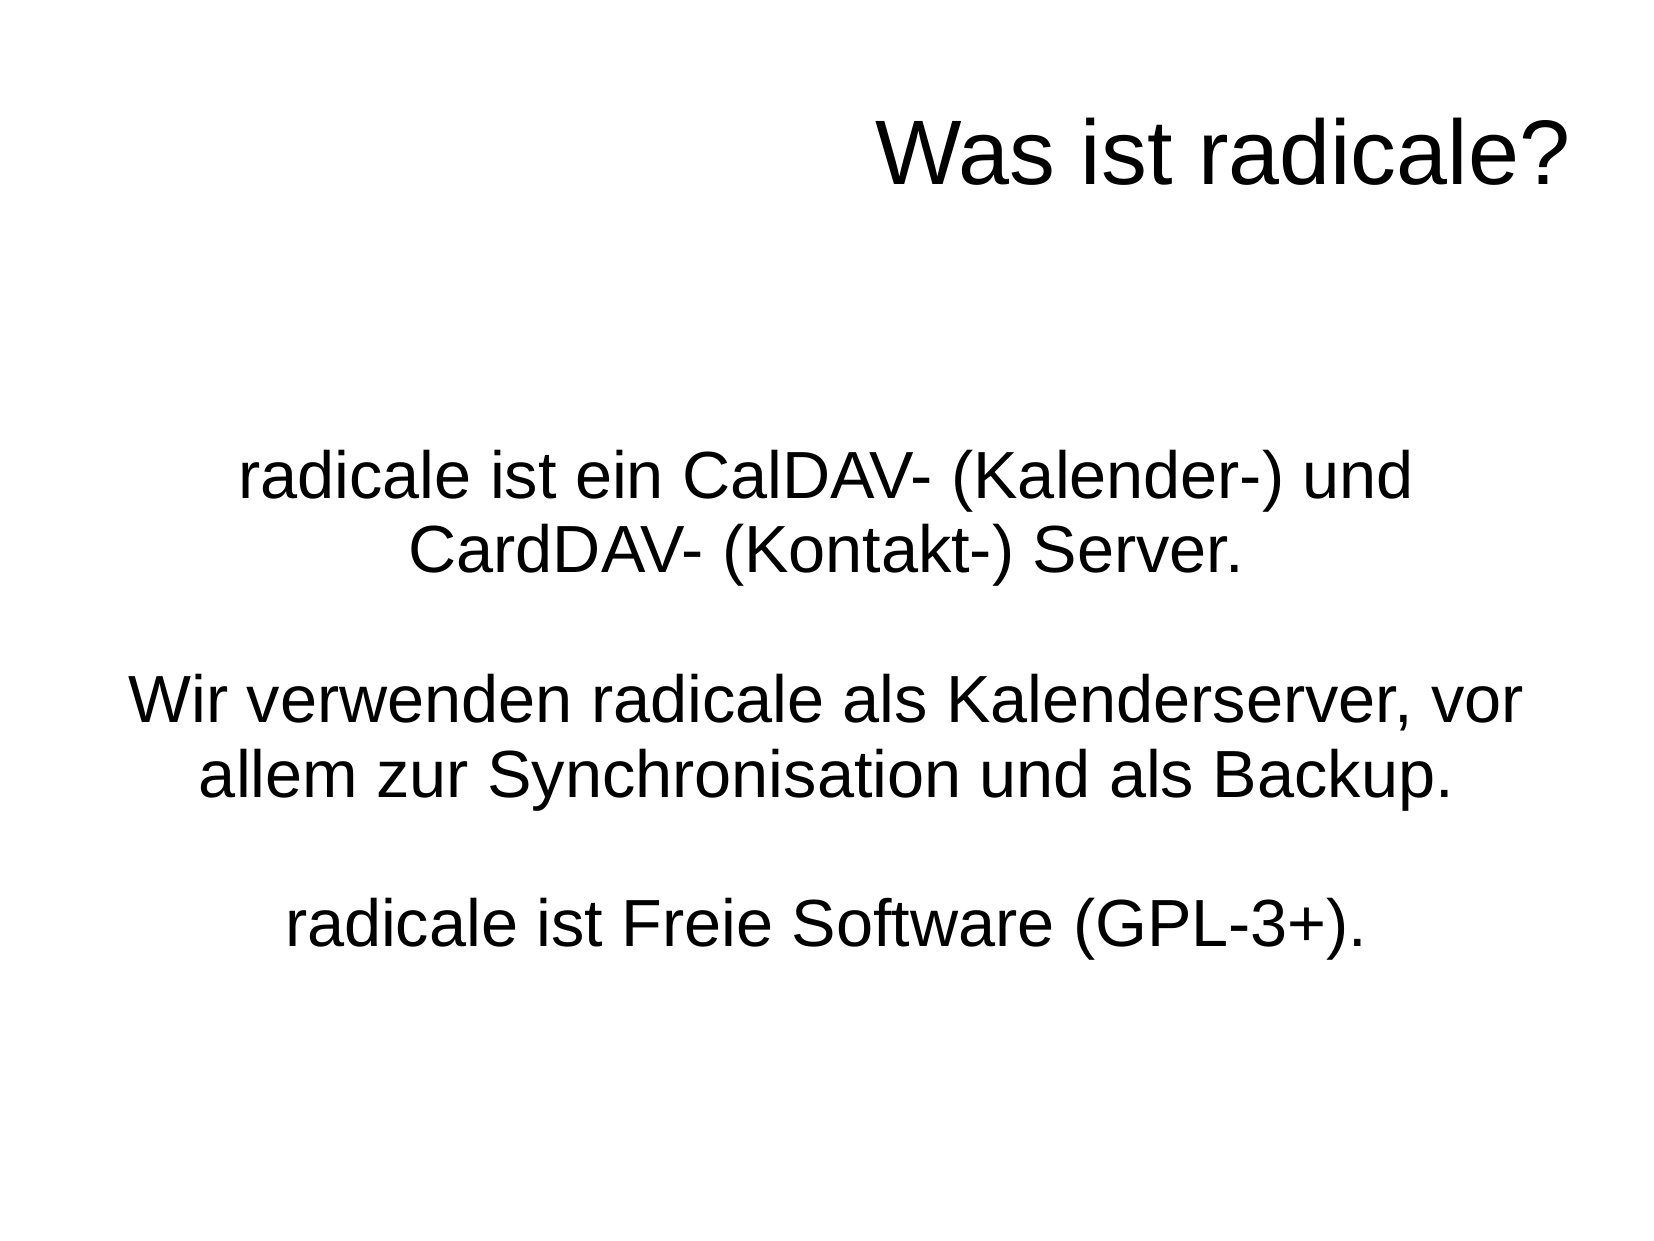

# Was ist radicale?
radicale ist ein CalDAV- (Kalender-) und CardDAV- (Kontakt-) Server.
Wir verwenden radicale als Kalenderserver, vor allem zur Synchronisation und als Backup.
radicale ist Freie Software (GPL-3+).